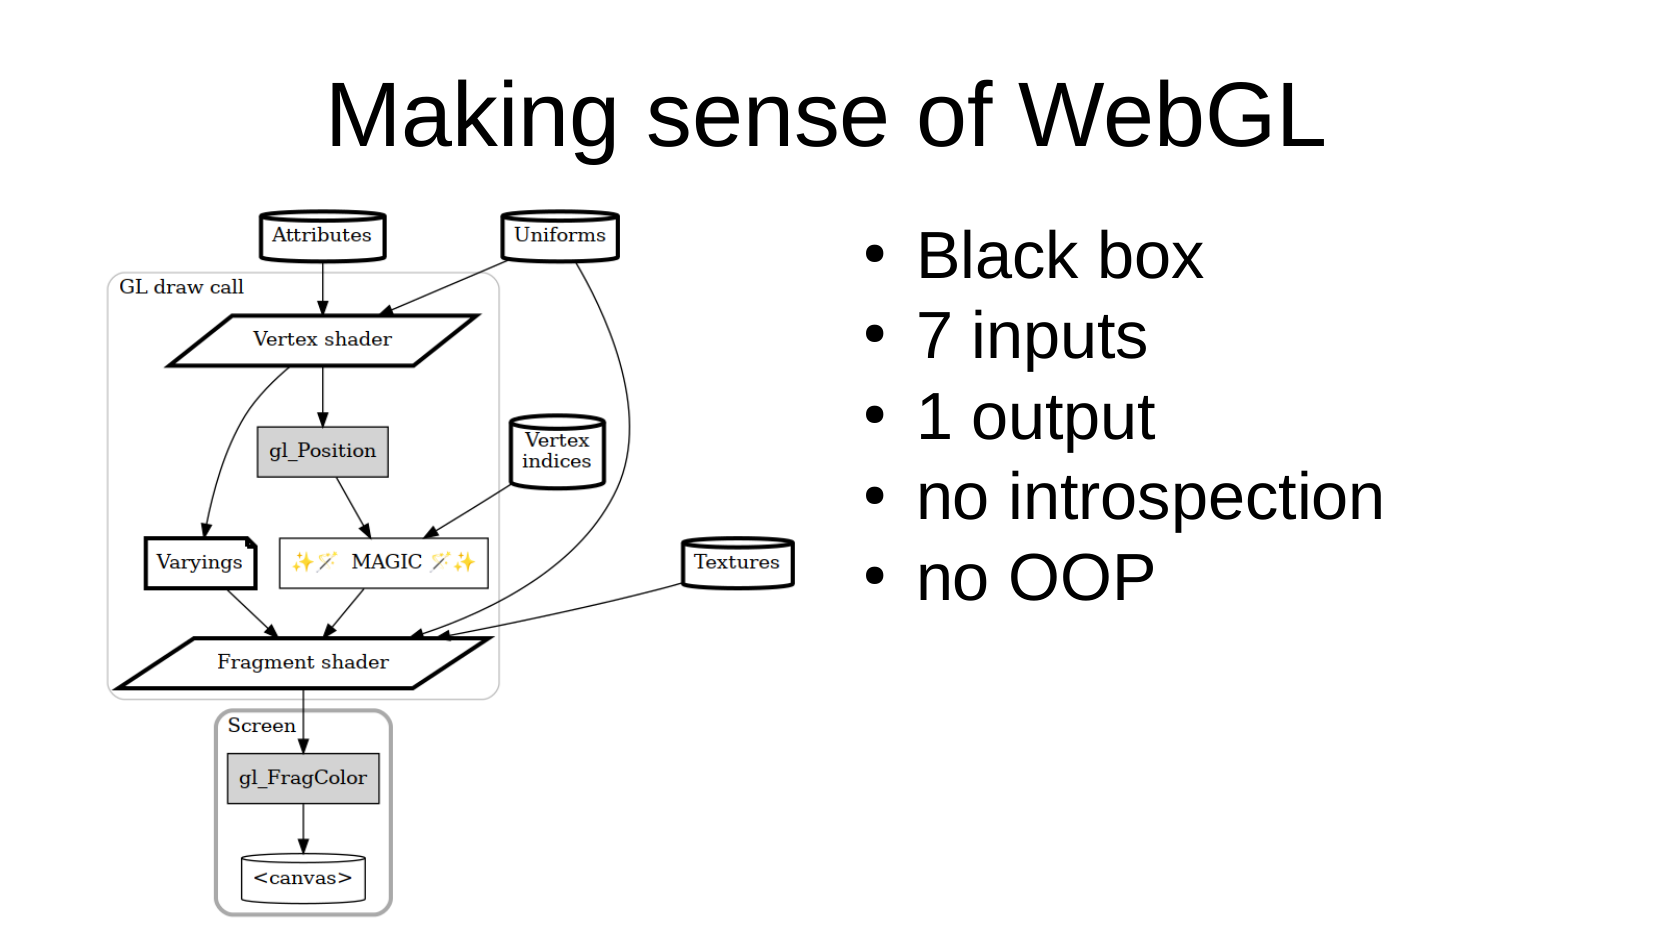

# Making sense of WebGL
Black box
7 inputs
1 output
no introspection
no OOP